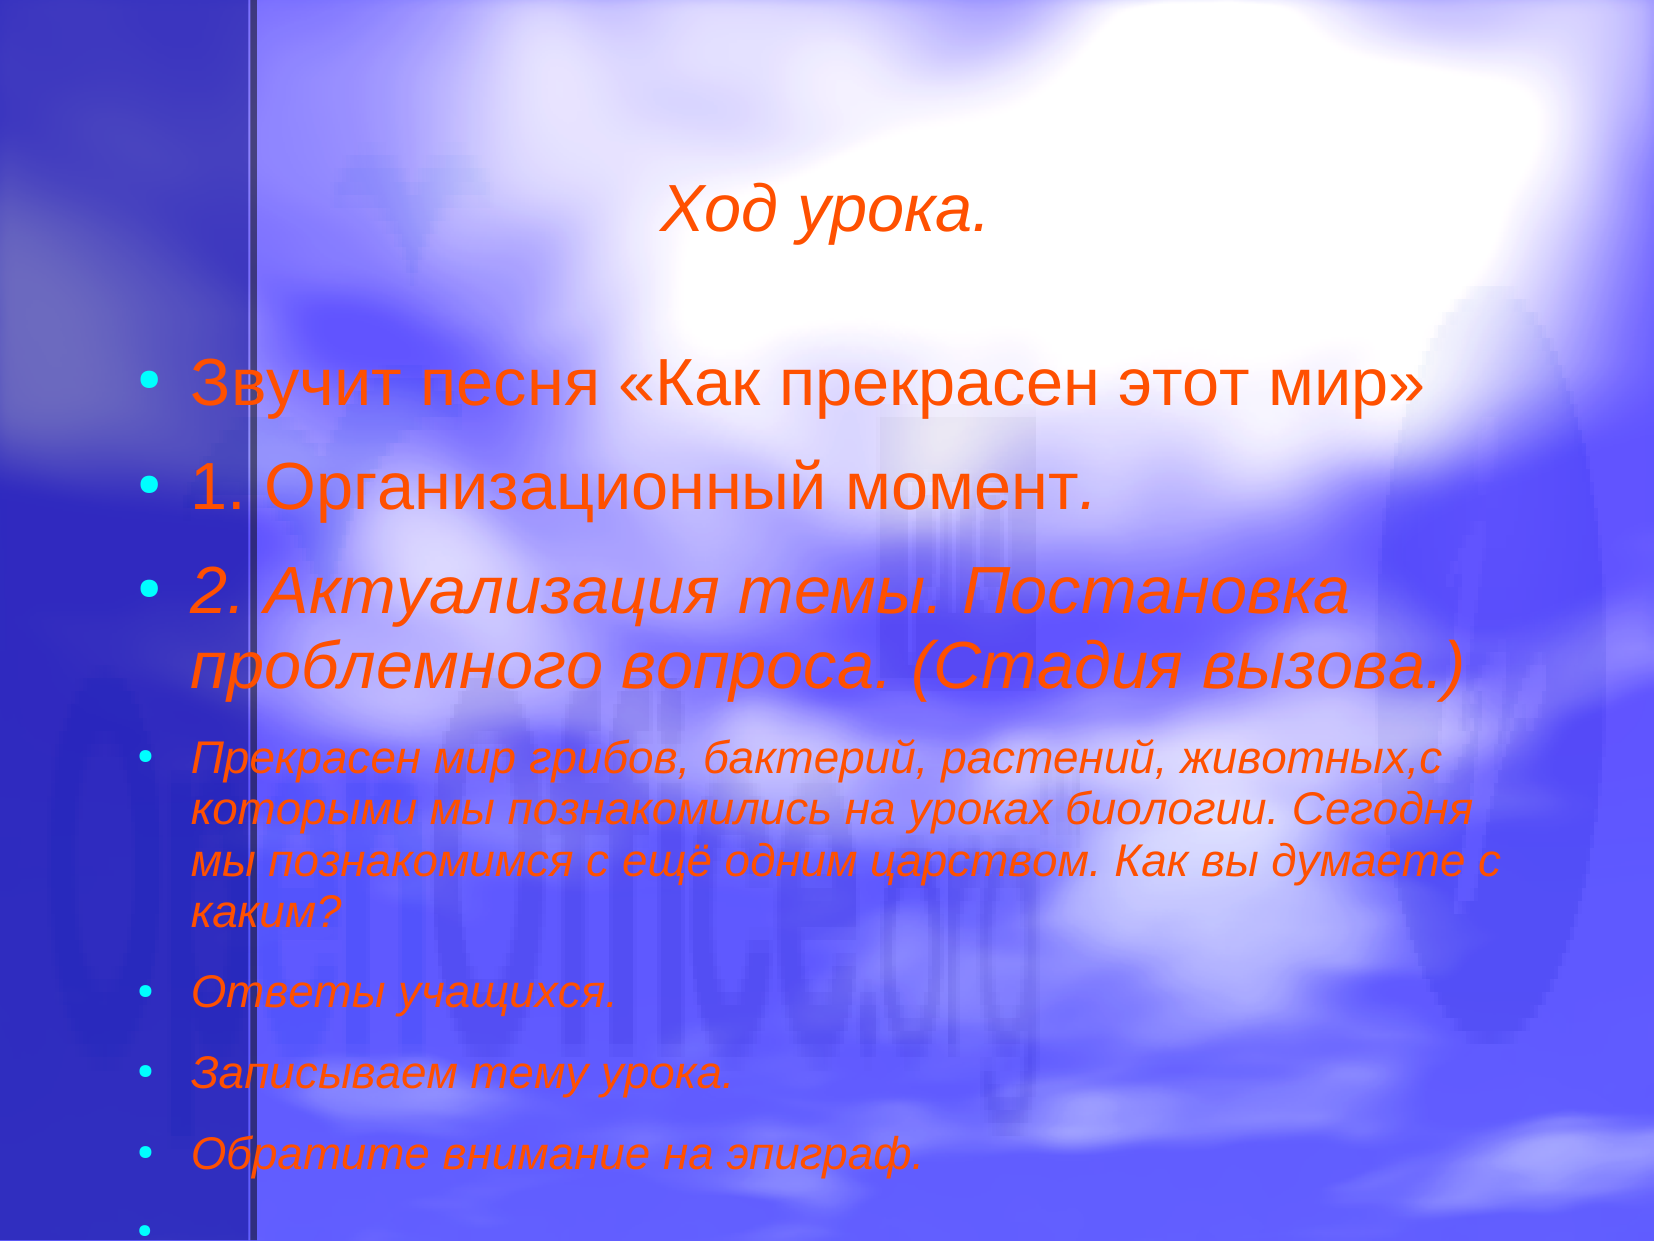

# Ход урока.
Звучит песня «Как прекрасен этот мир»
1. Организационный момент.
2. Актуализация темы. Постановка проблемного вопроса. (Стадия вызова.)
Прекрасен мир грибов, бактерий, растений, животных,с которыми мы познакомились на уроках биологии. Сегодня мы познакомимся с ещё одним царством. Как вы думаете с каким?
Ответы учащихся.
Записываем тему урока.
Обратите внимание на эпиграф.